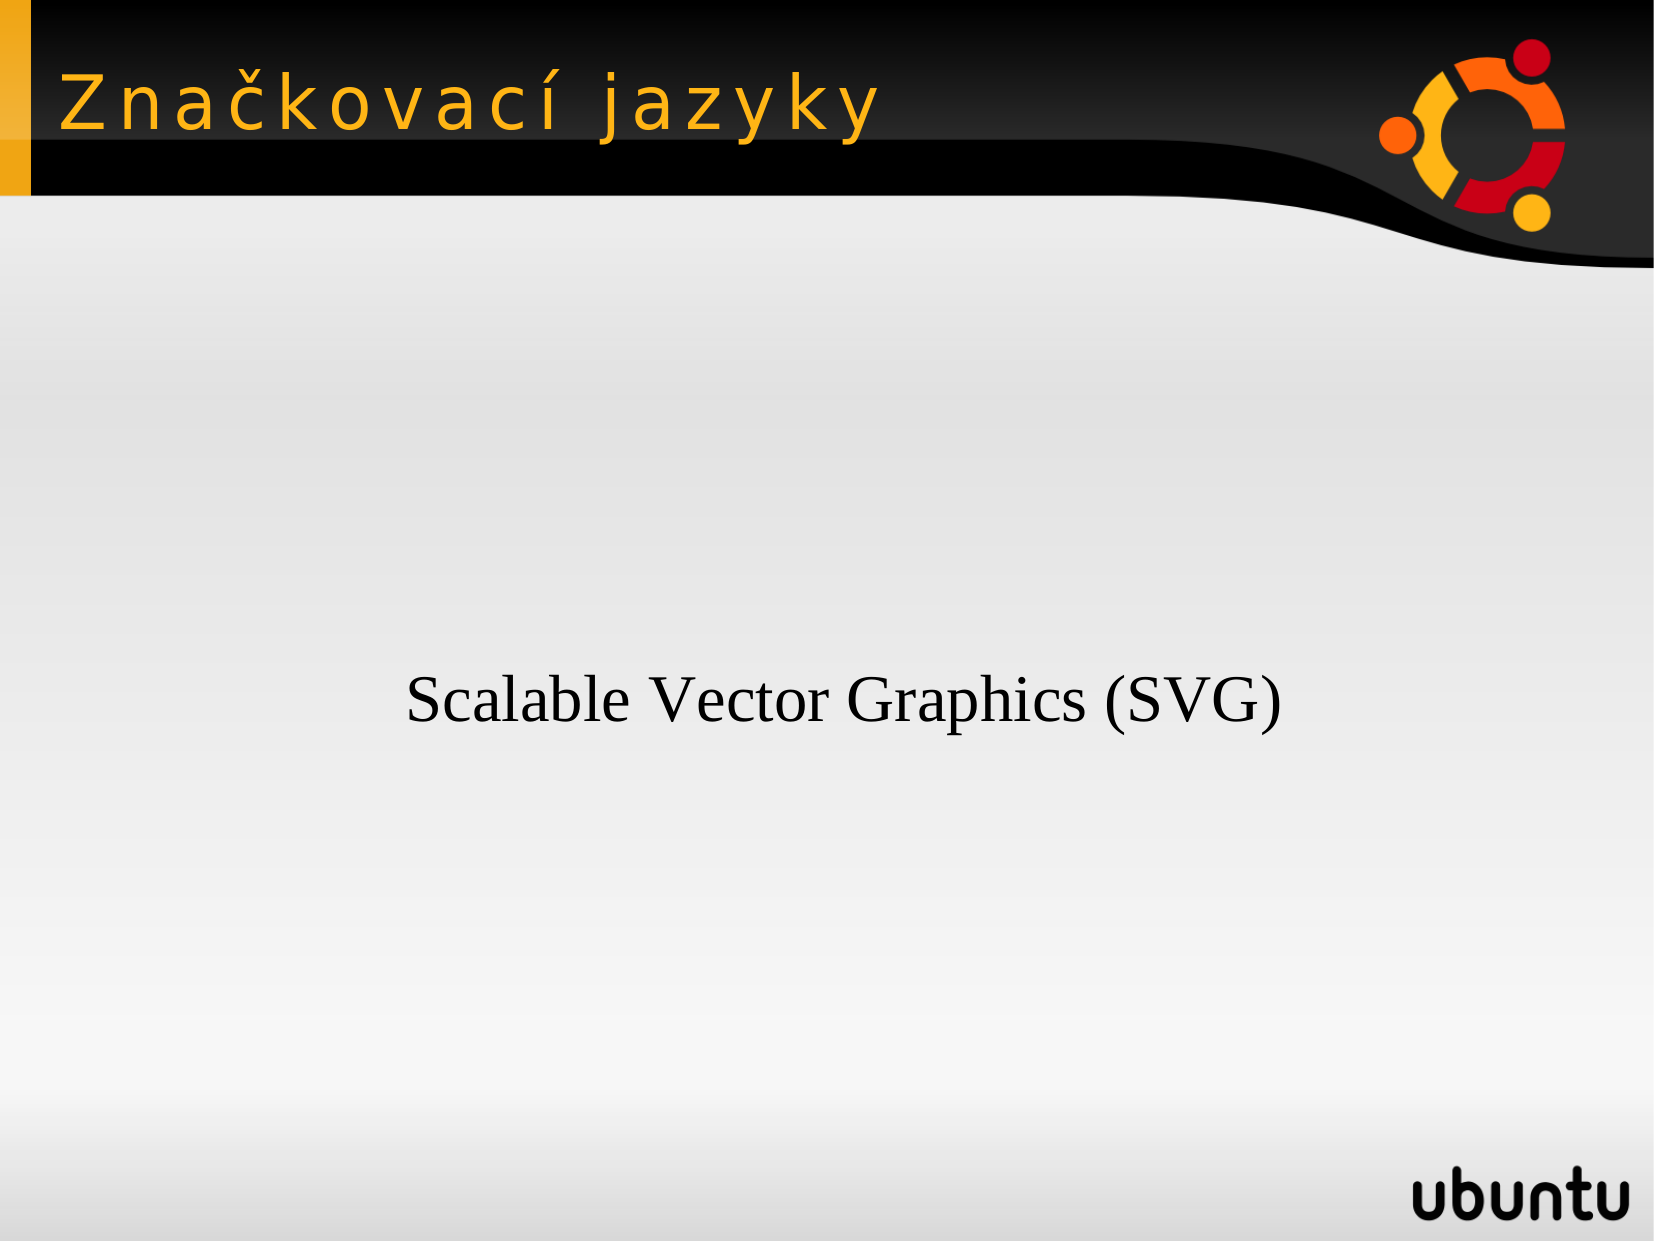

# Značkovací jazyky
Scalable Vector Graphics (SVG)